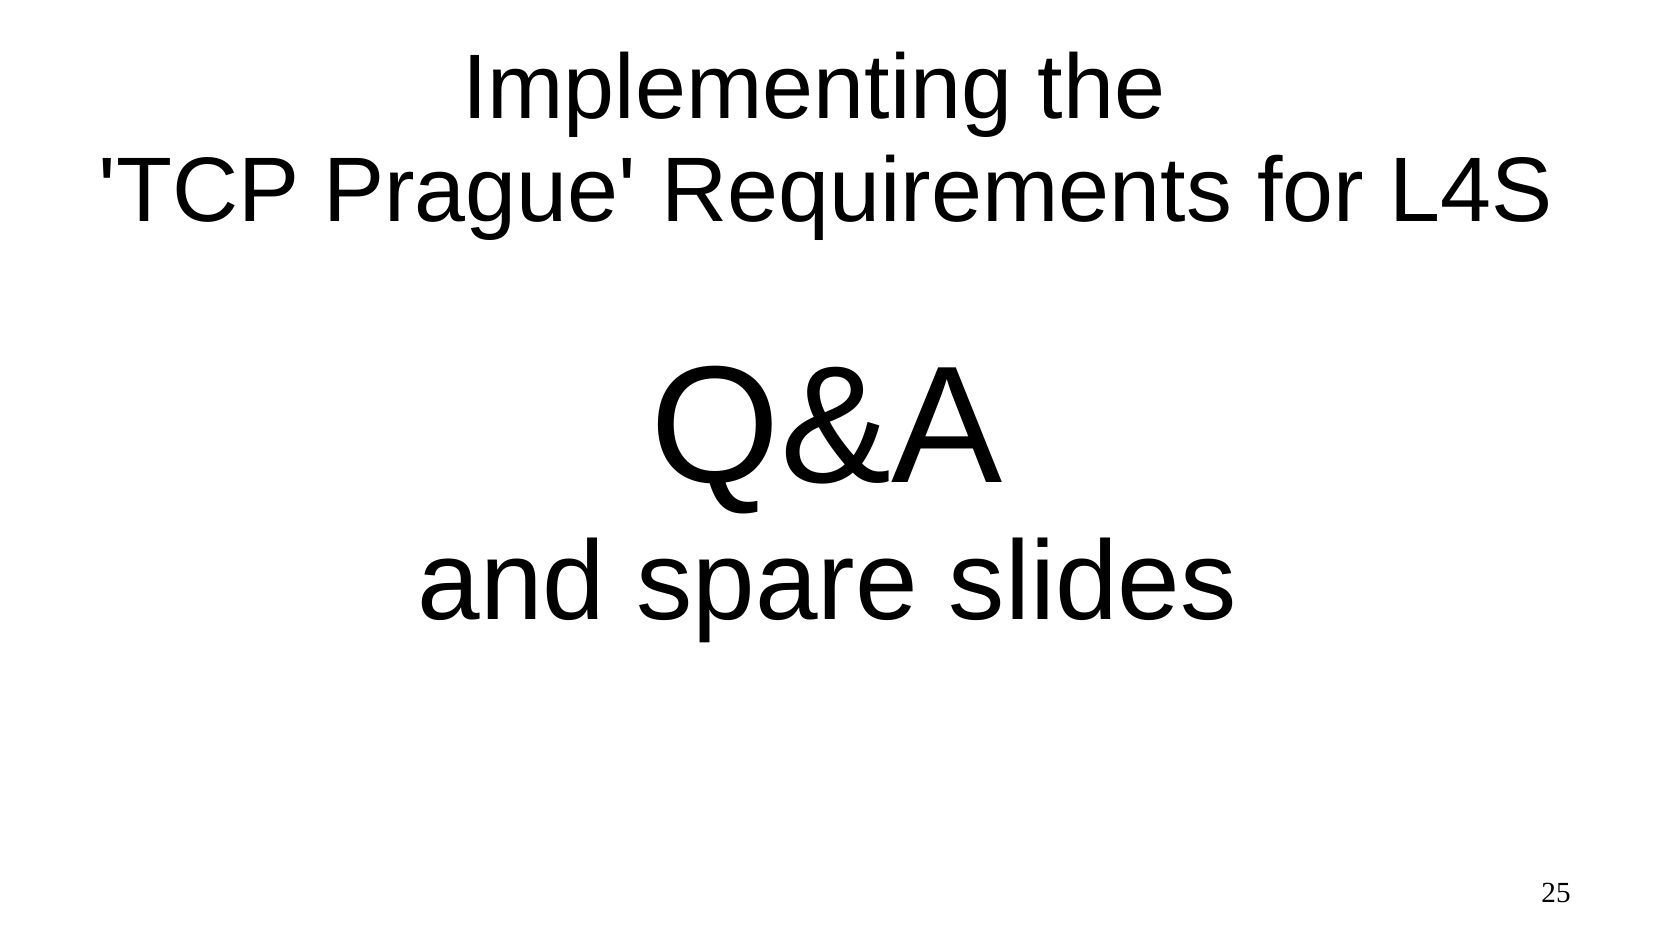

# Implementing the 'TCP Prague' Requirements for L4S
Q&A
and spare slides
25